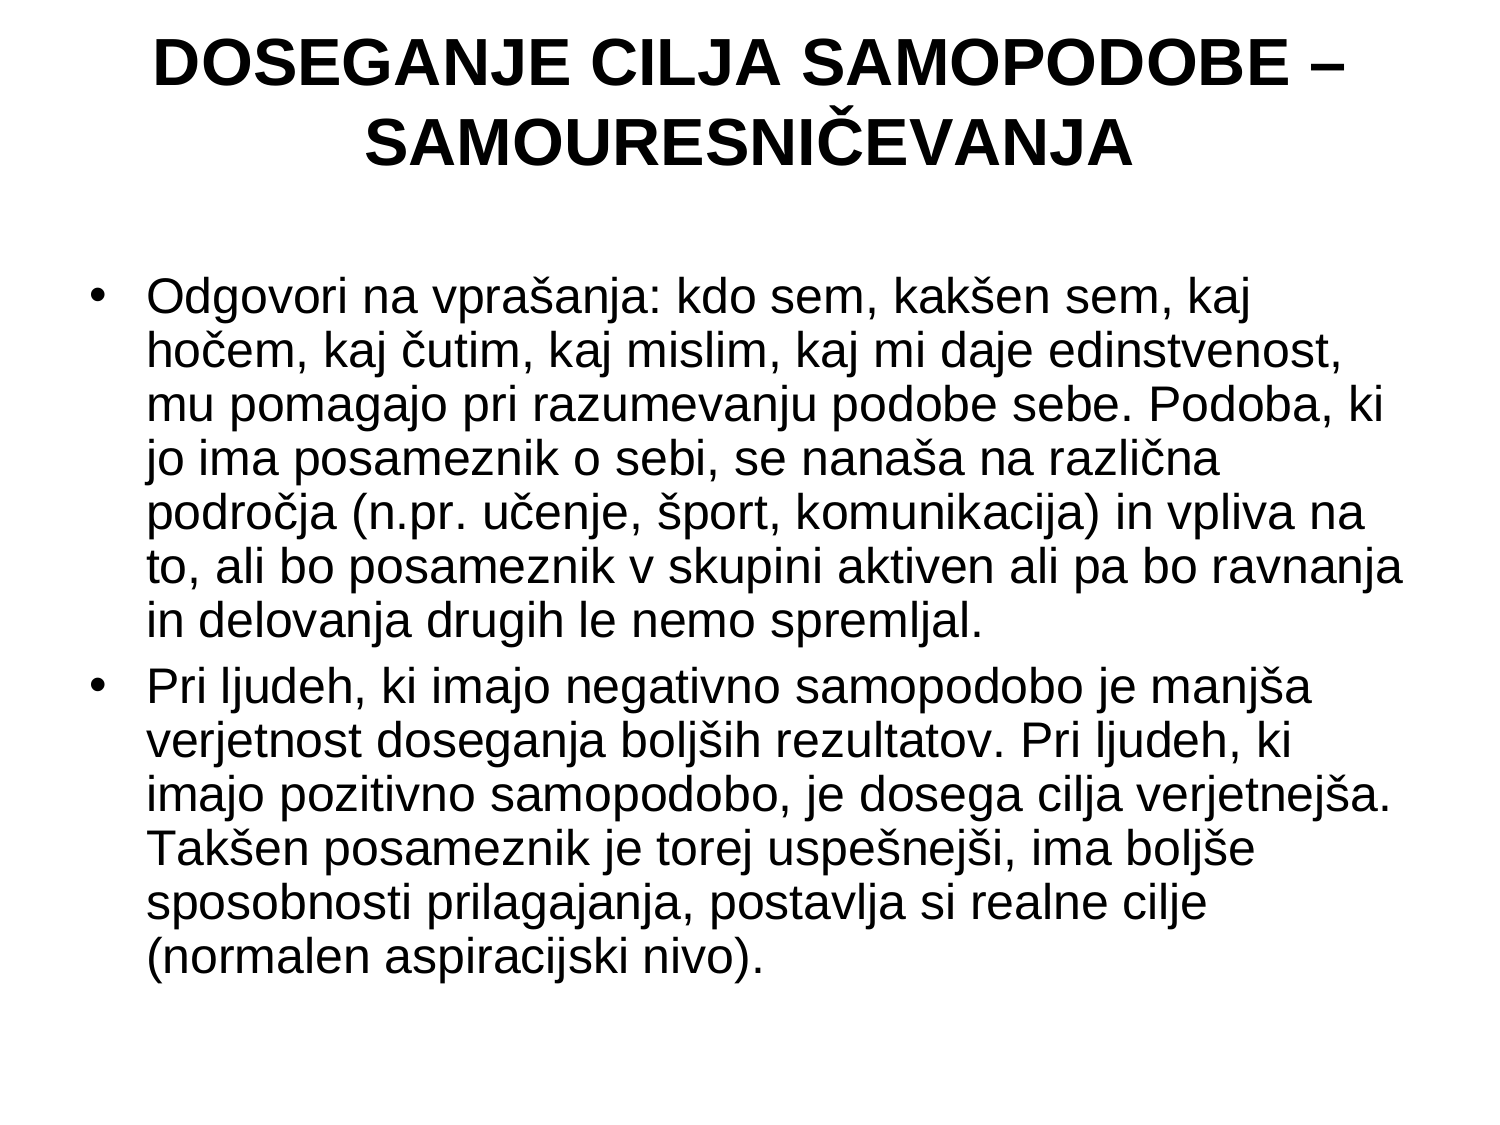

# DOSEGANJE CILJA SAMOPODOBE – SAMOURESNIČEVANJA
Odgovori na vprašanja: kdo sem, kakšen sem, kaj hočem, kaj čutim, kaj mislim, kaj mi daje edinstvenost, mu pomagajo pri razumevanju podobe sebe. Podoba, ki jo ima posameznik o sebi, se nanaša na različna področja (n.pr. učenje, šport, komunikacija) in vpliva na to, ali bo posameznik v skupini aktiven ali pa bo ravnanja in delovanja drugih le nemo spremljal.
Pri ljudeh, ki imajo negativno samopodobo je manjša verjetnost doseganja boljših rezultatov. Pri ljudeh, ki imajo pozitivno samopodobo, je dosega cilja verjetnejša. Takšen posameznik je torej uspešnejši, ima boljše sposobnosti prilagajanja, postavlja si realne cilje (normalen aspiracijski nivo).